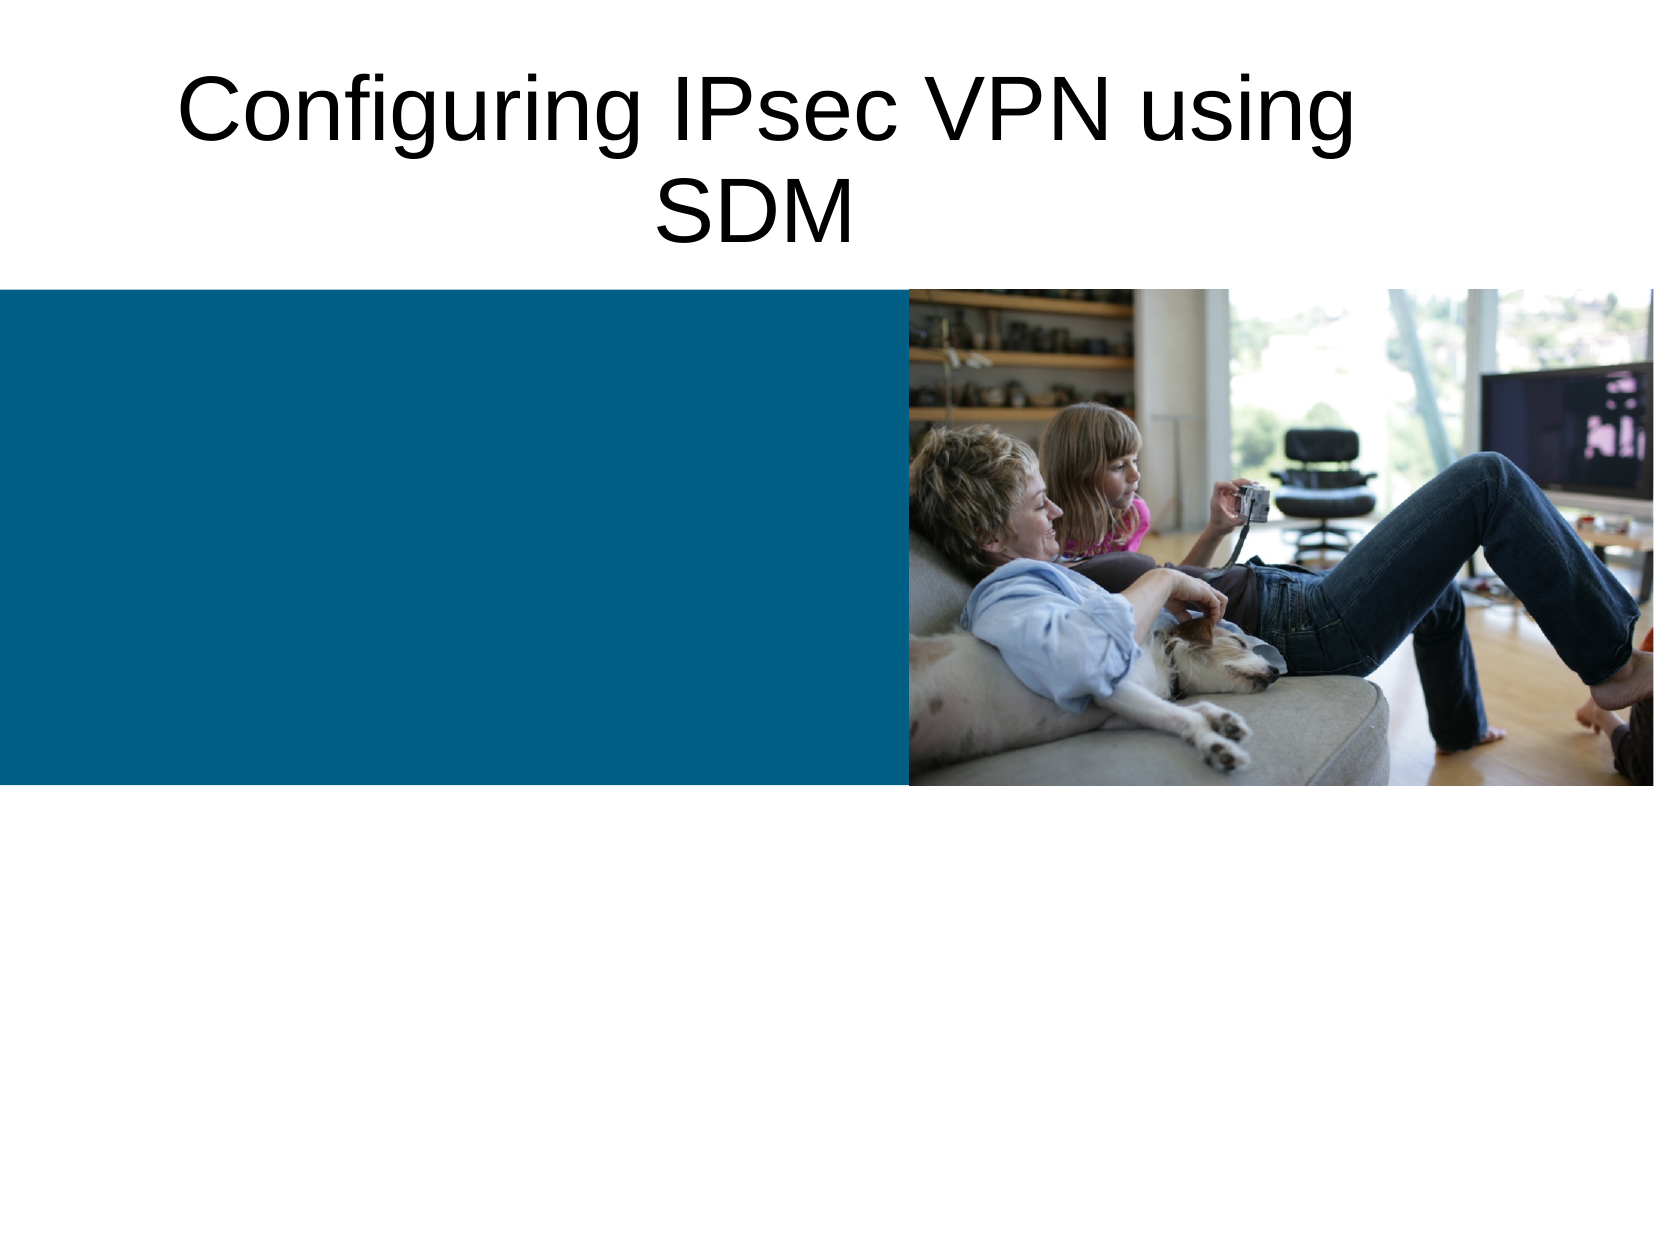

# Configuring IPsec VPN using SDM
Module 3 – Lesson 4